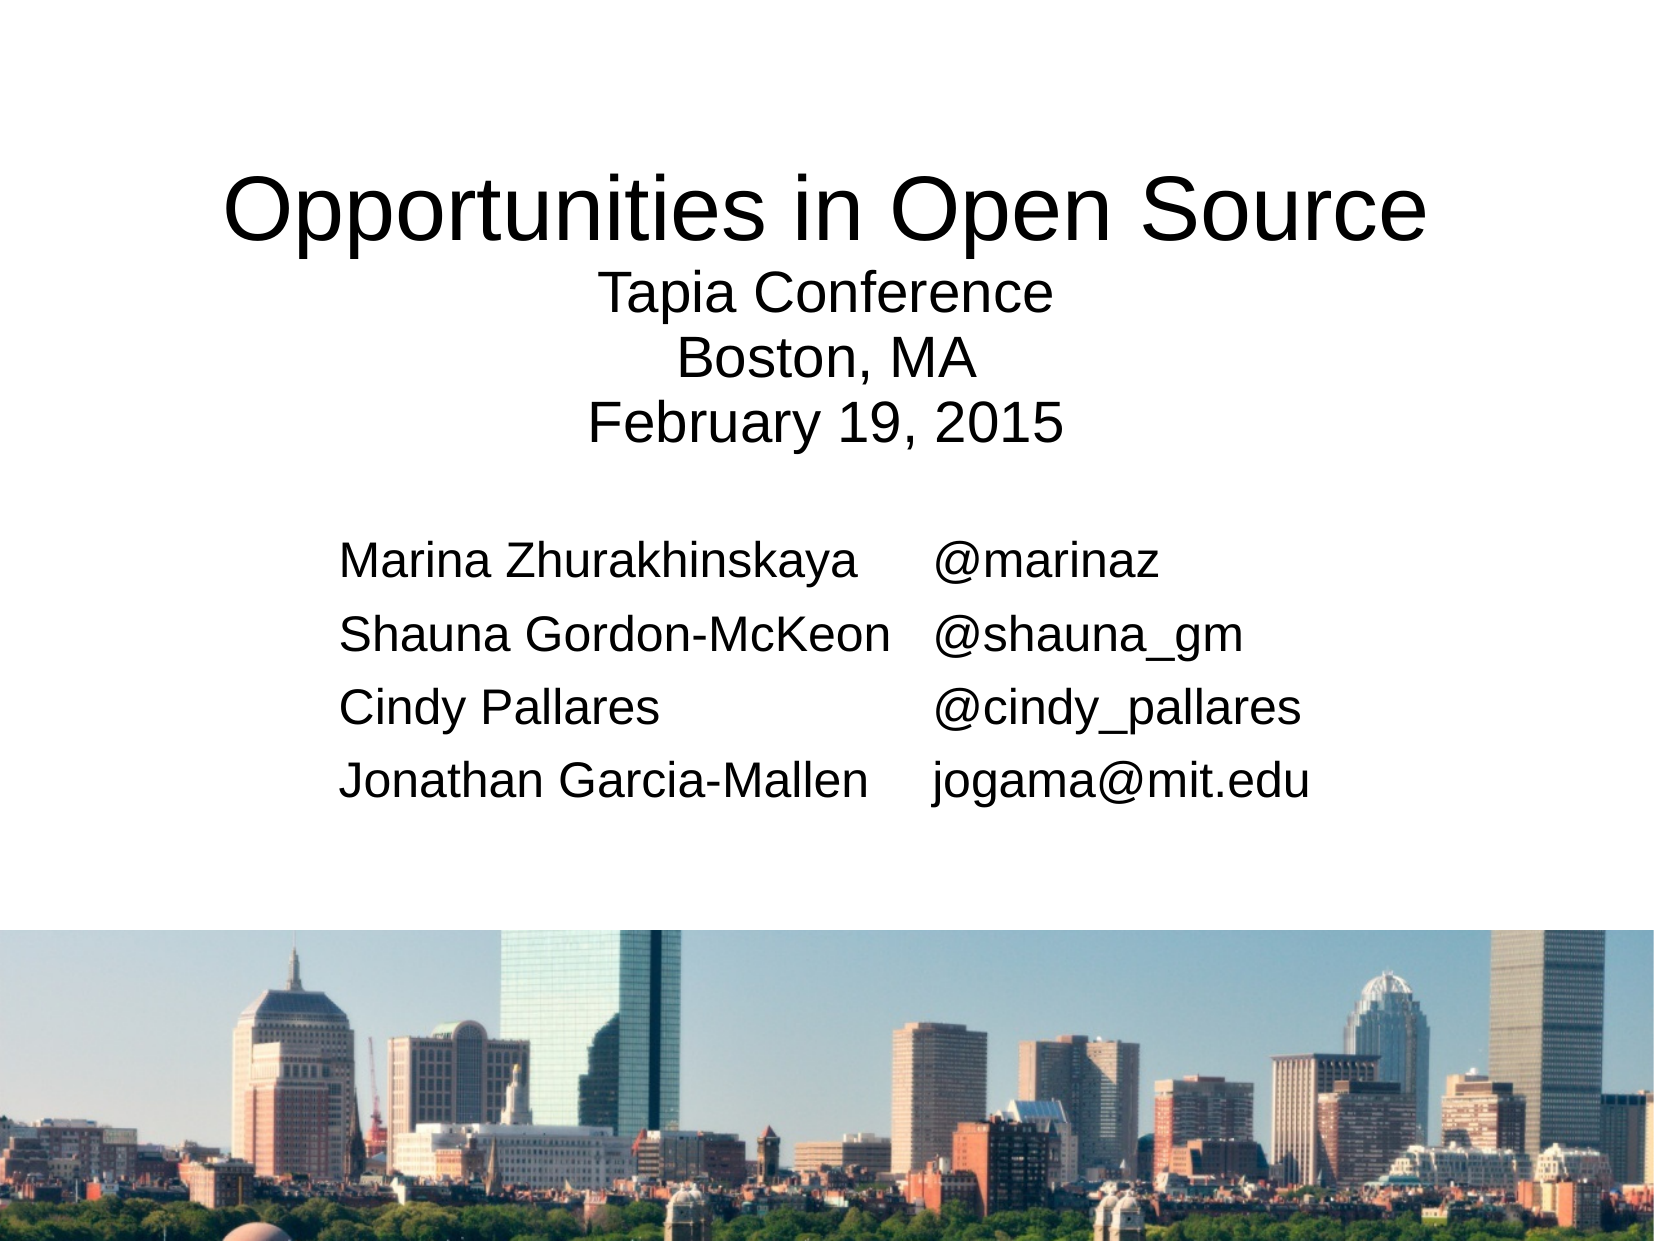

# Opportunities in Open Source
Tapia Conference
Boston, MA
February 19, 2015
| Marina Zhurakhinskaya | @marinaz |
| --- | --- |
| Shauna Gordon-McKeon | @shauna\_gm |
| Cindy Pallares | @cindy\_pallares |
| Jonathan Garcia-Mallen | jogama@mit.edu |